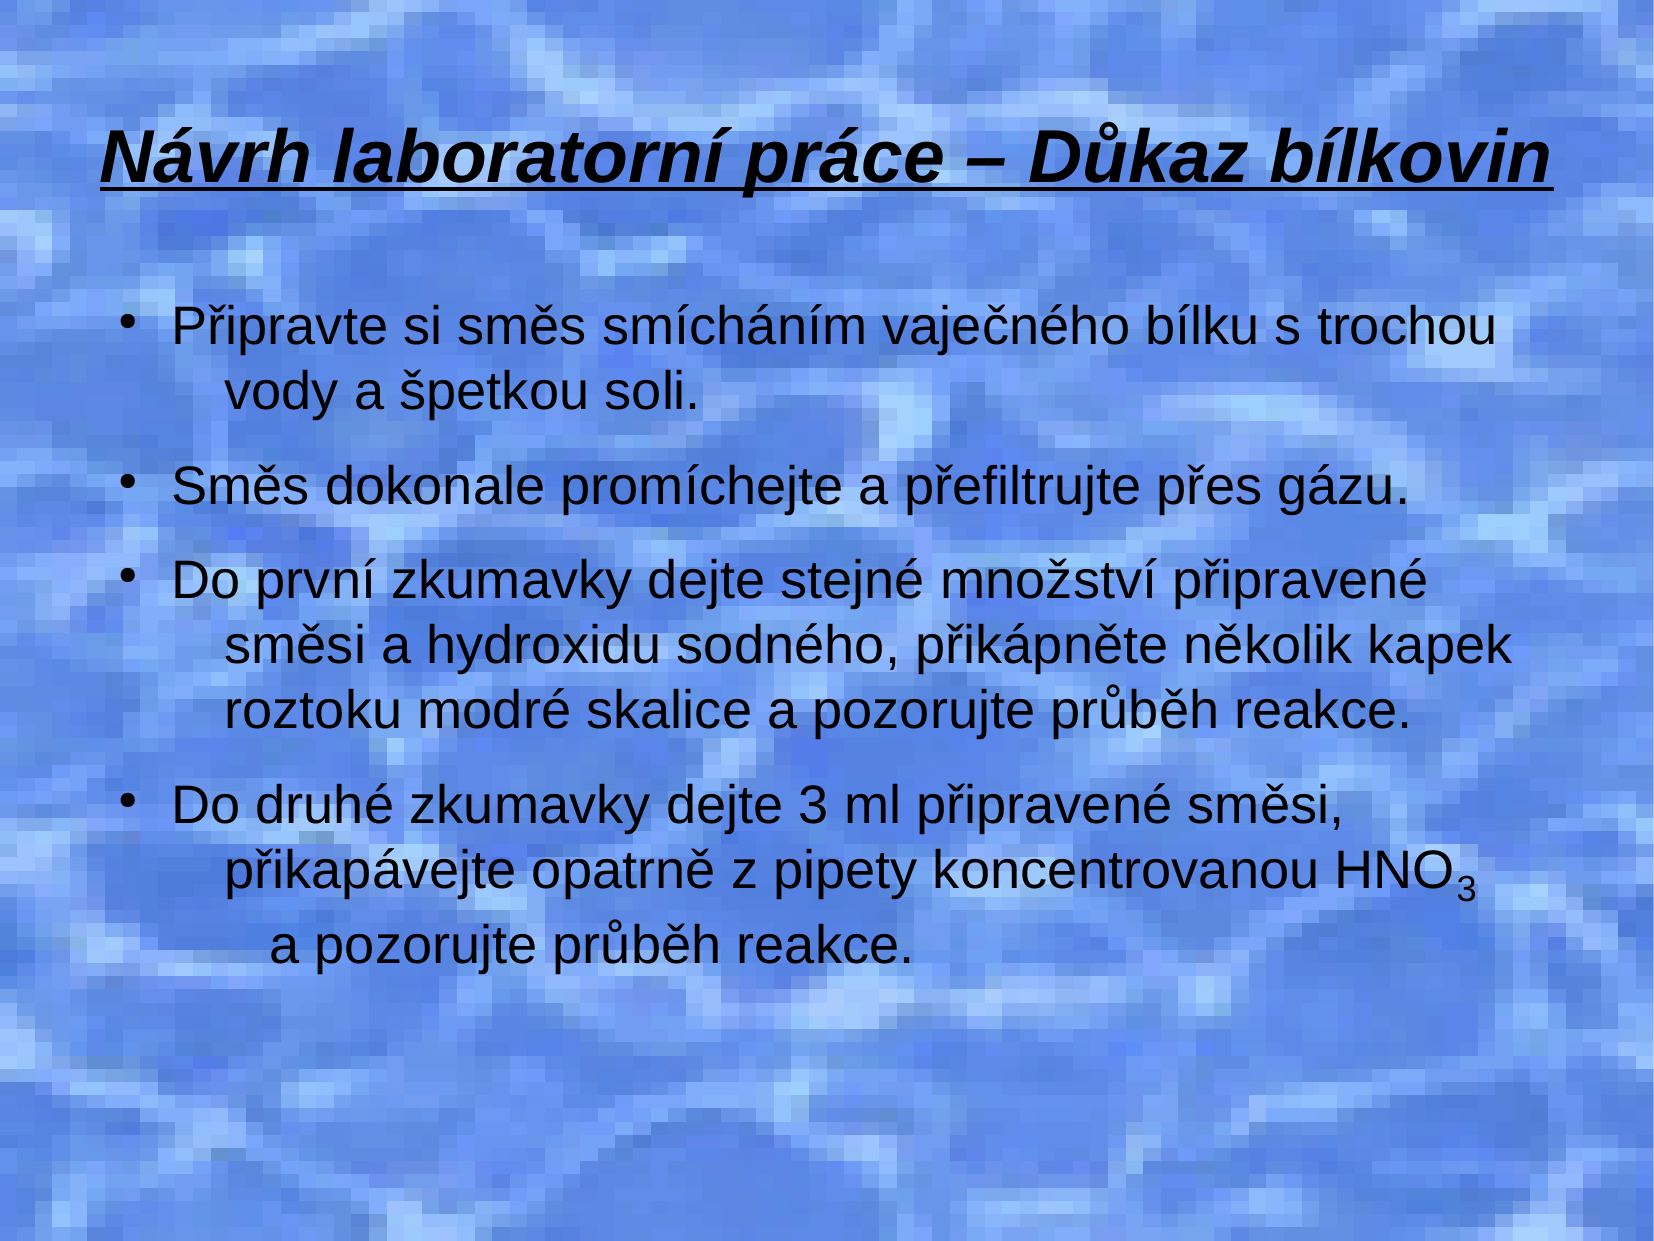

# Návrh laboratorní práce – Důkaz bílkovin
Připravte si směs smícháním vaječného bílku s trochou vody a špetkou soli.
Směs dokonale promíchejte a přefiltrujte přes gázu.
Do první zkumavky dejte stejné množství připravené směsi a hydroxidu sodného, přikápněte několik kapek roztoku modré skalice a pozorujte průběh reakce.
Do druhé zkumavky dejte 3 ml připravené směsi, přikapávejte opatrně z pipety koncentrovanou HNO3 a pozorujte průběh reakce.